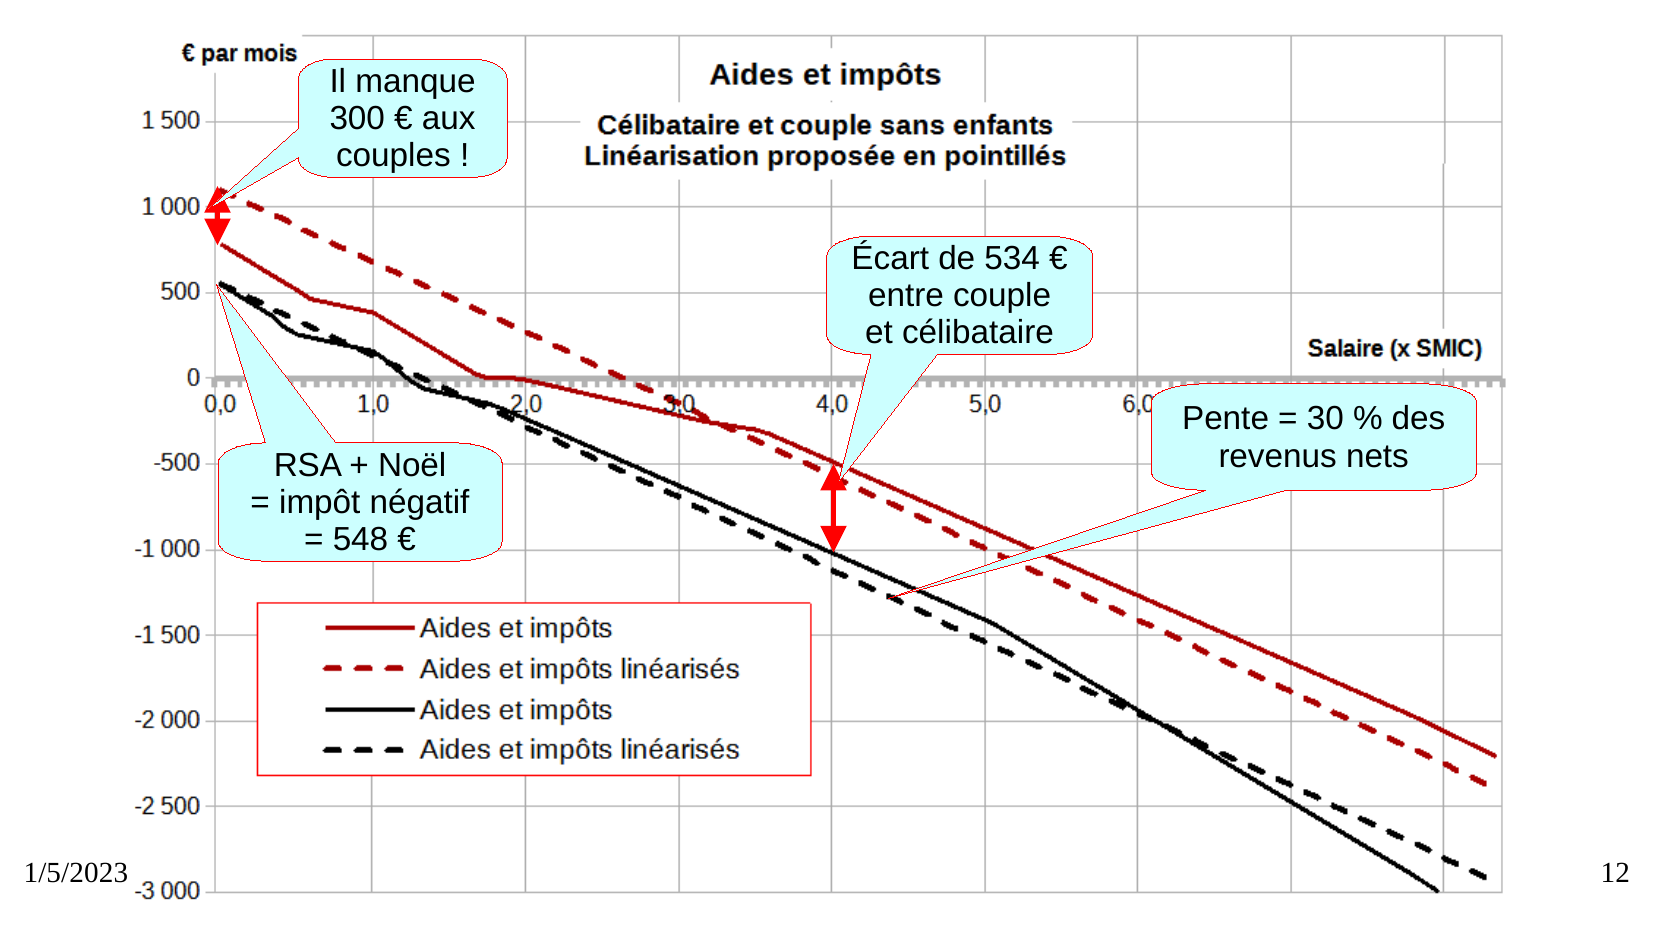

Il manque 300 € aux couples !
Écart de 534 € entre couple et célibataire
Pente = 30 % des revenus nets
RSA + Noël
= impôt négatif
= 548 €
1/5/2023
12